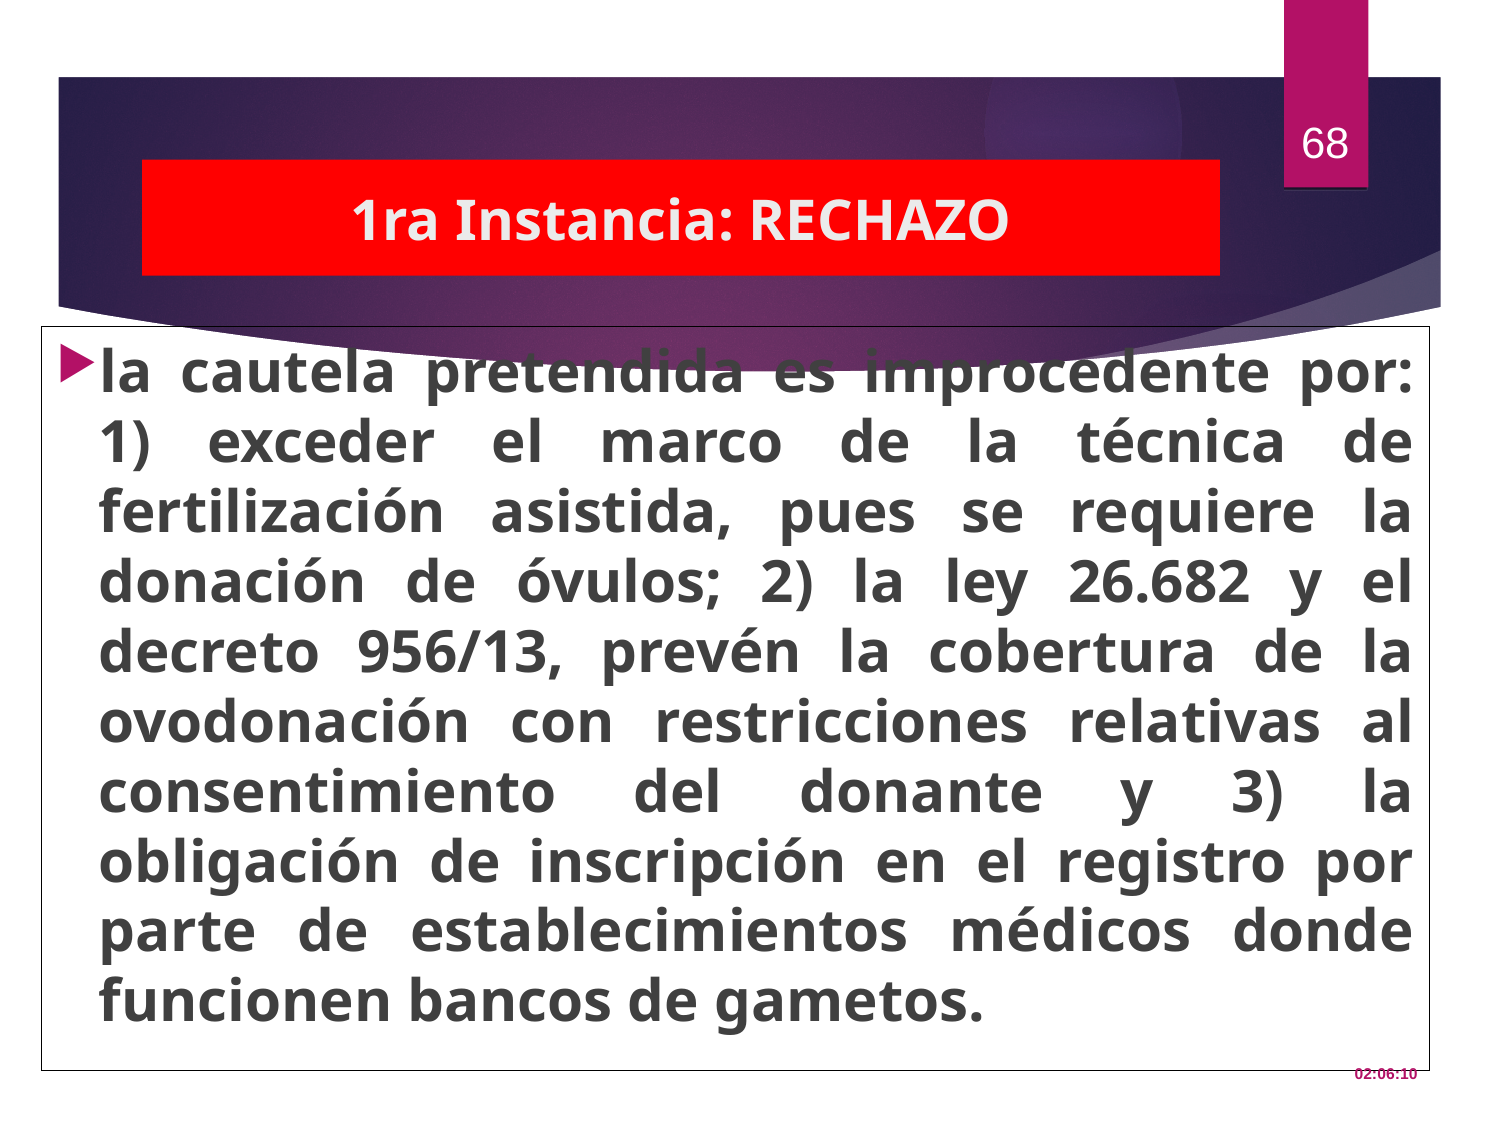

# 1ra Instancia: RECHAZO
la cautela pretendida es improcedente por: 1) exceder el marco de la técnica de fertilización asistida, pues se requiere la donación de óvulos; 2) la ley 26.682 y el decreto 956/13, prevén la cobertura de la ovodonación con restricciones relativas al consentimiento del donante y 3) la obligación de inscripción en el registro por parte de establecimientos médicos donde funcionen bancos de gametos.
02:48:04